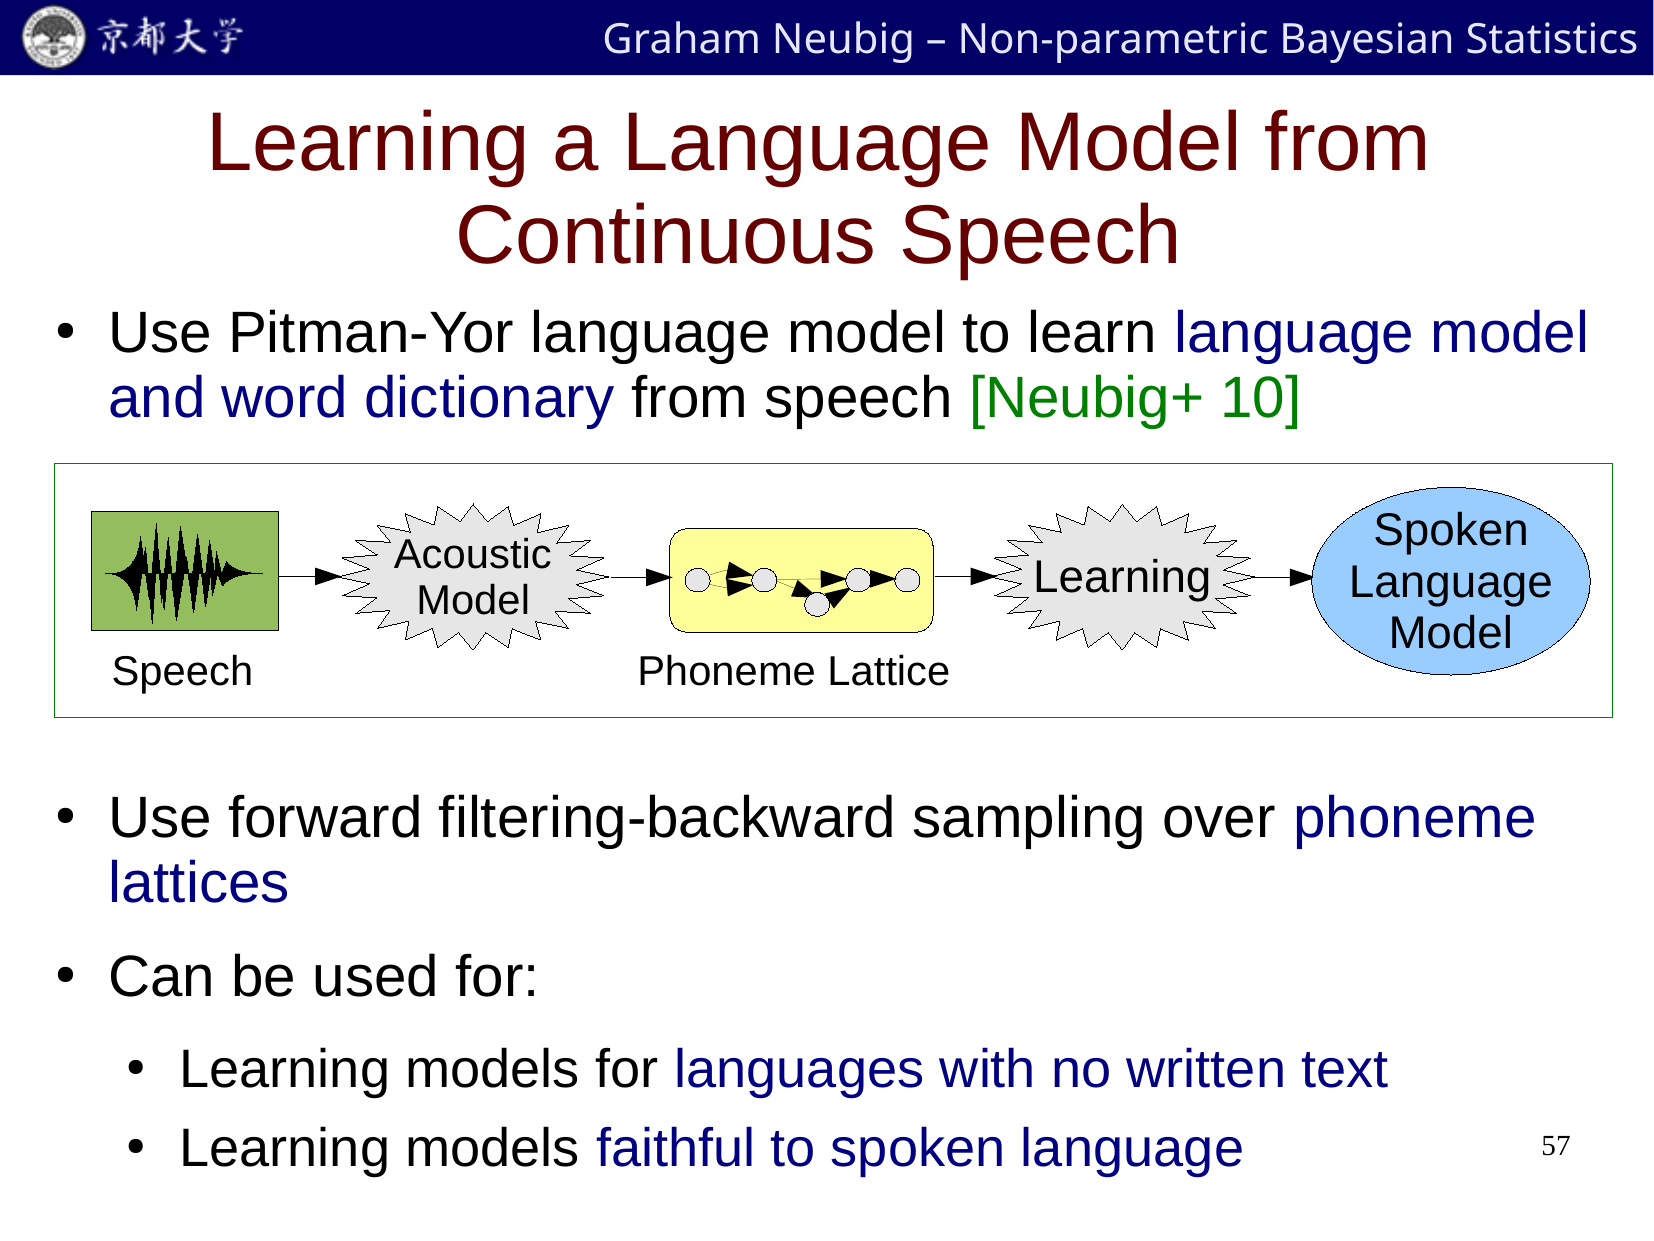

# Learning a Language Model from Continuous Speech
Use Pitman-Yor language model to learn language model and word dictionary from speech [Neubig+ 10]
Use forward filtering-backward sampling over phoneme lattices
Can be used for:
Learning models for languages with no written text
Learning models faithful to spoken language
Spoken
Language
Model
Acoustic
Model
Learning
Speech
Phoneme Lattice
57